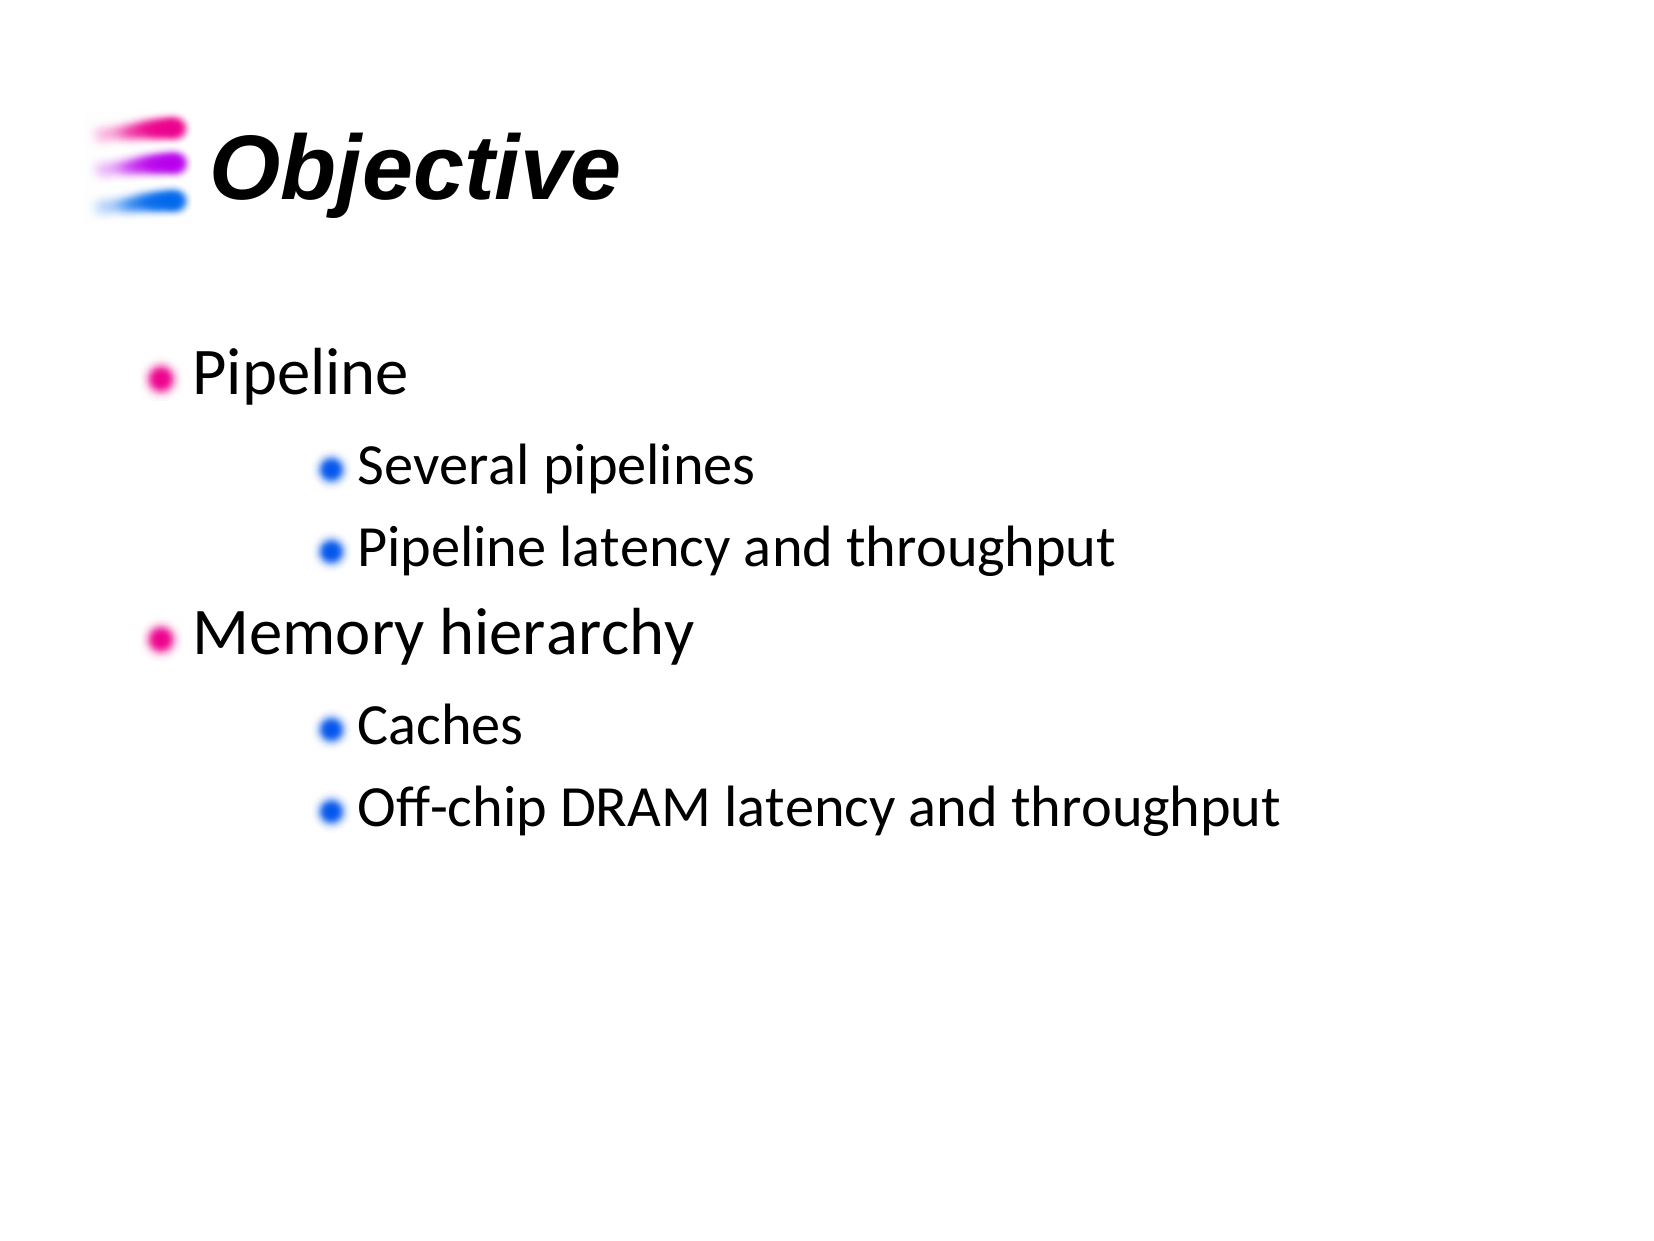

# Objective
Pipeline
Several pipelines
Pipeline latency and throughput
Memory hierarchy
Caches
Off-chip DRAM latency and throughput